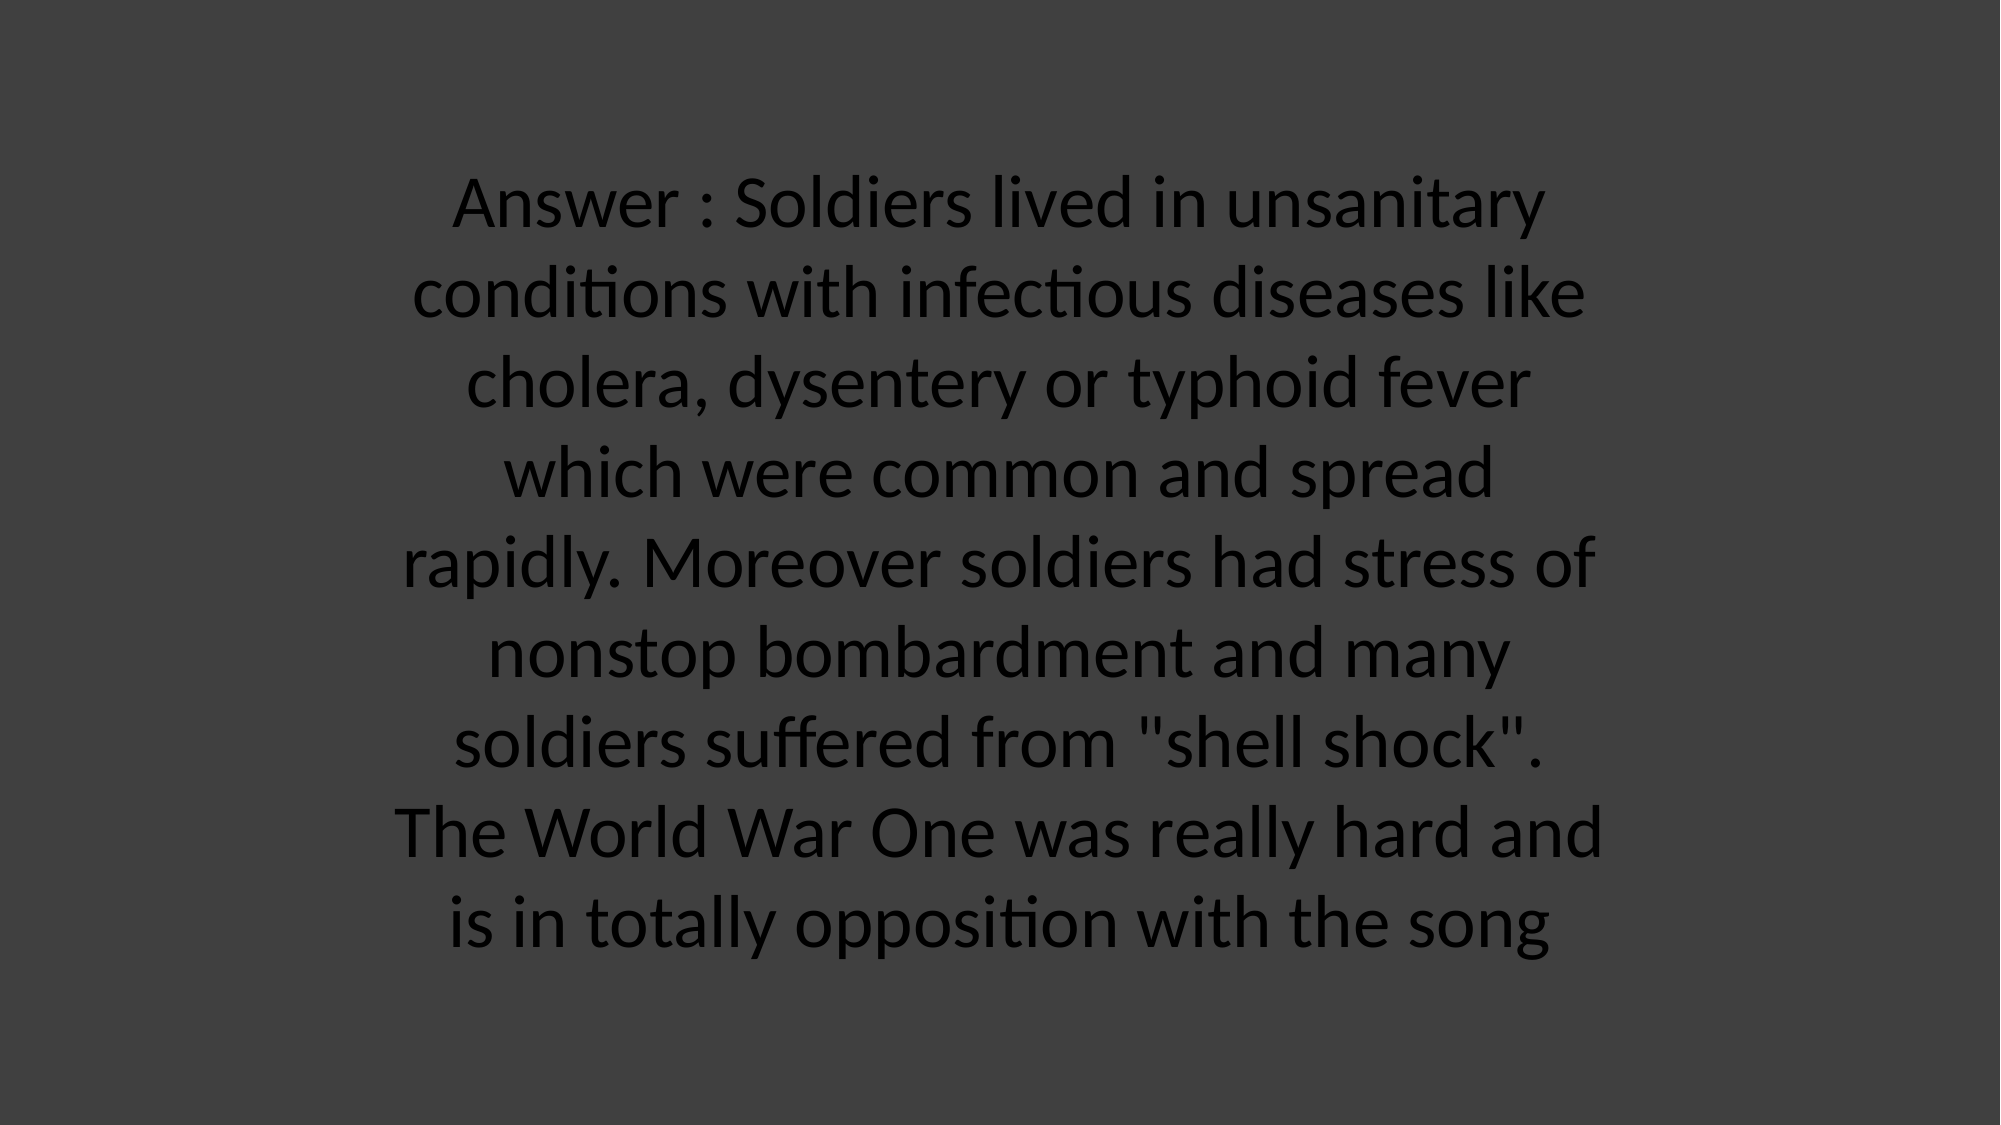

Answer : Soldiers lived in unsanitary conditions with infectious diseases like cholera, dysentery or typhoid fever which were common and spread rapidly. Moreover soldiers had stress of nonstop bombardment and many soldiers suffered from "shell shock". The World War One was really hard and is in totally opposition with the song